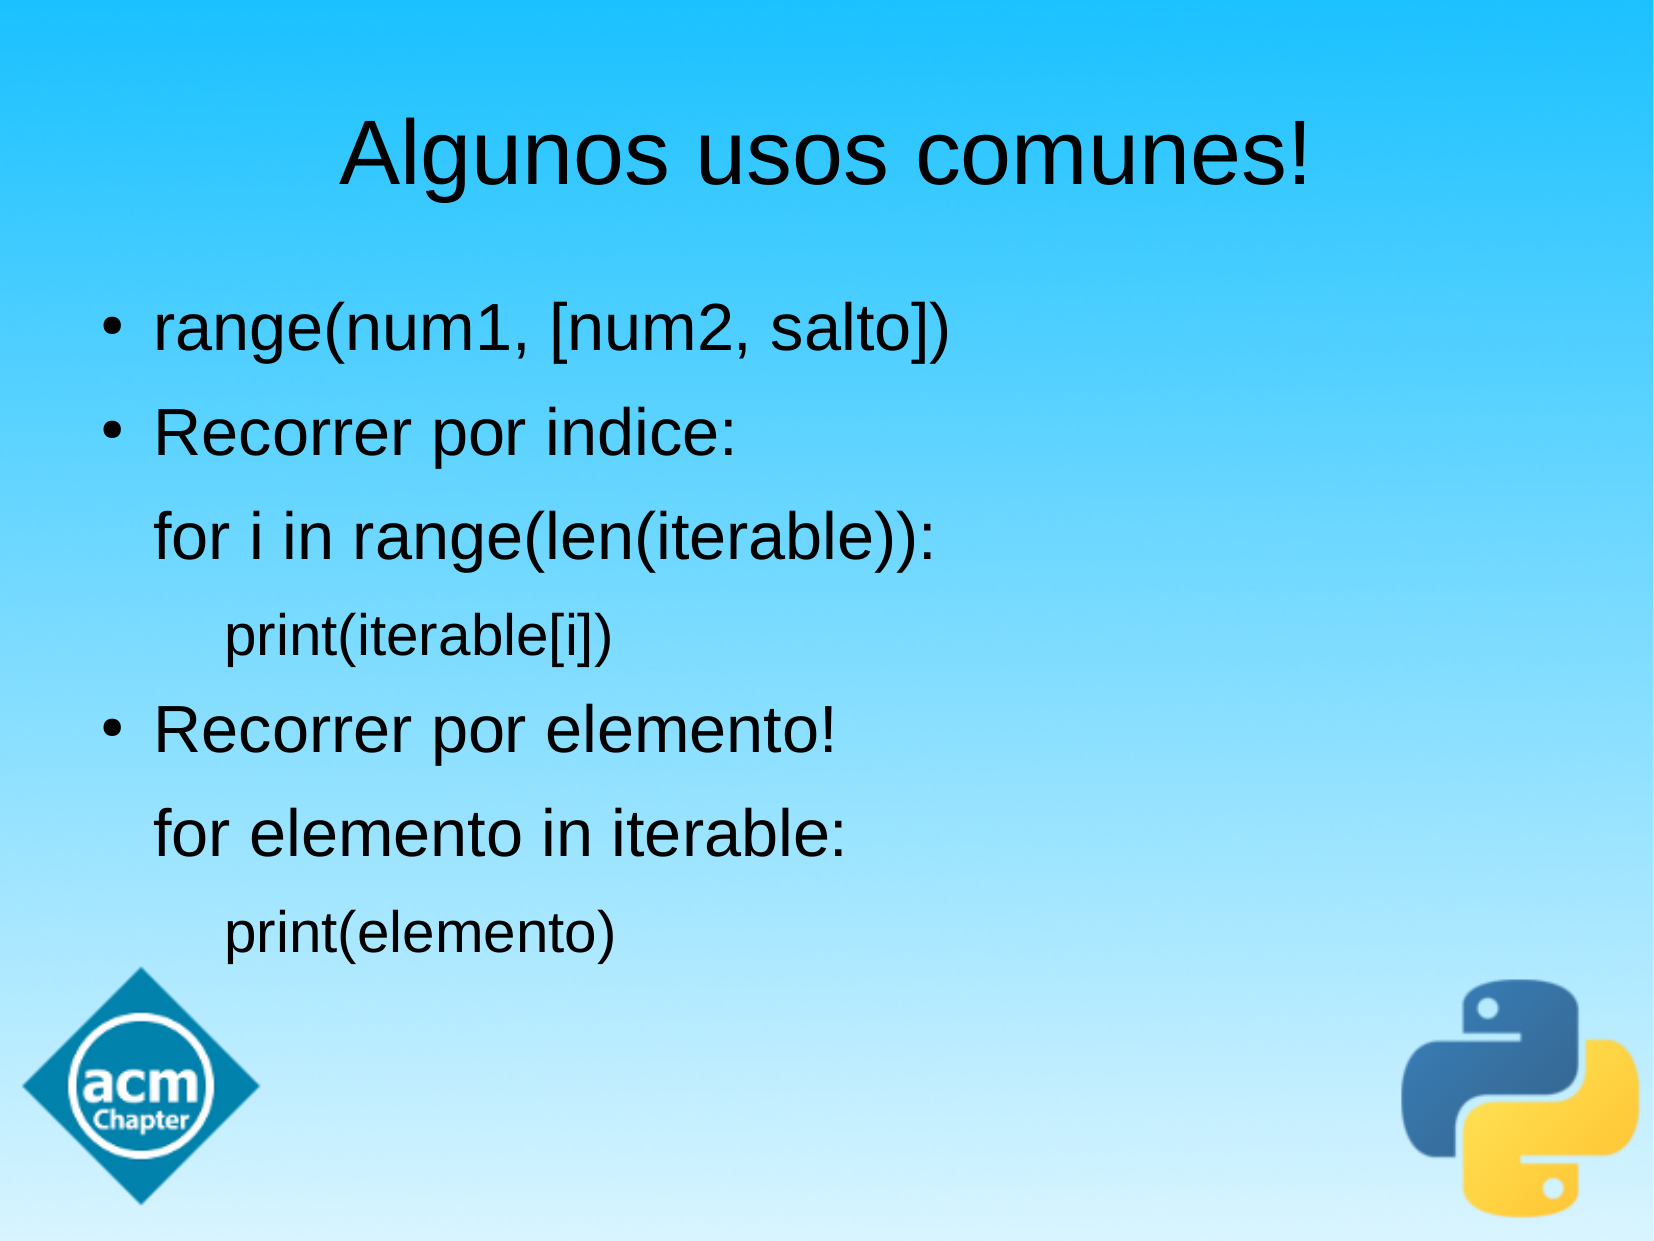

# Algunos usos comunes!
range(num1, [num2, salto])
Recorrer por indice:
for i in range(len(iterable)):
print(iterable[i])
Recorrer por elemento!
for elemento in iterable:
print(elemento)